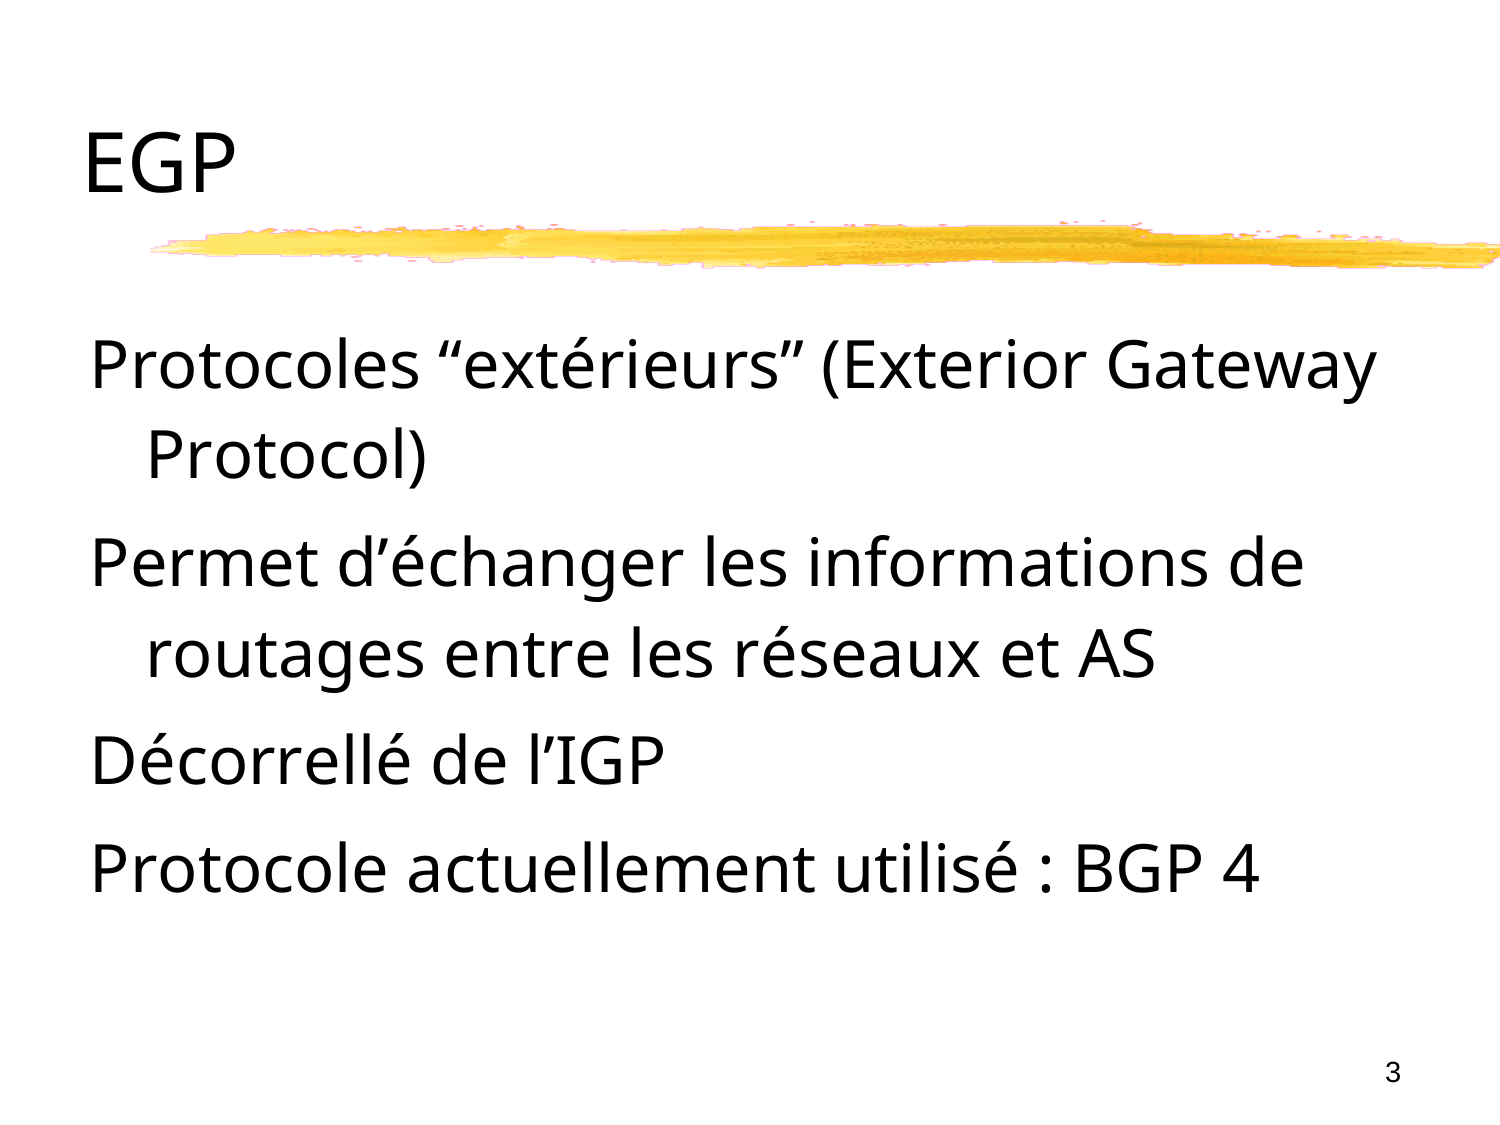

# EGP
Protocoles “extérieurs” (Exterior Gateway Protocol)
Permet d’échanger les informations de routages entre les réseaux et AS
Décorrellé de l’IGP
Protocole actuellement utilisé : BGP 4
3